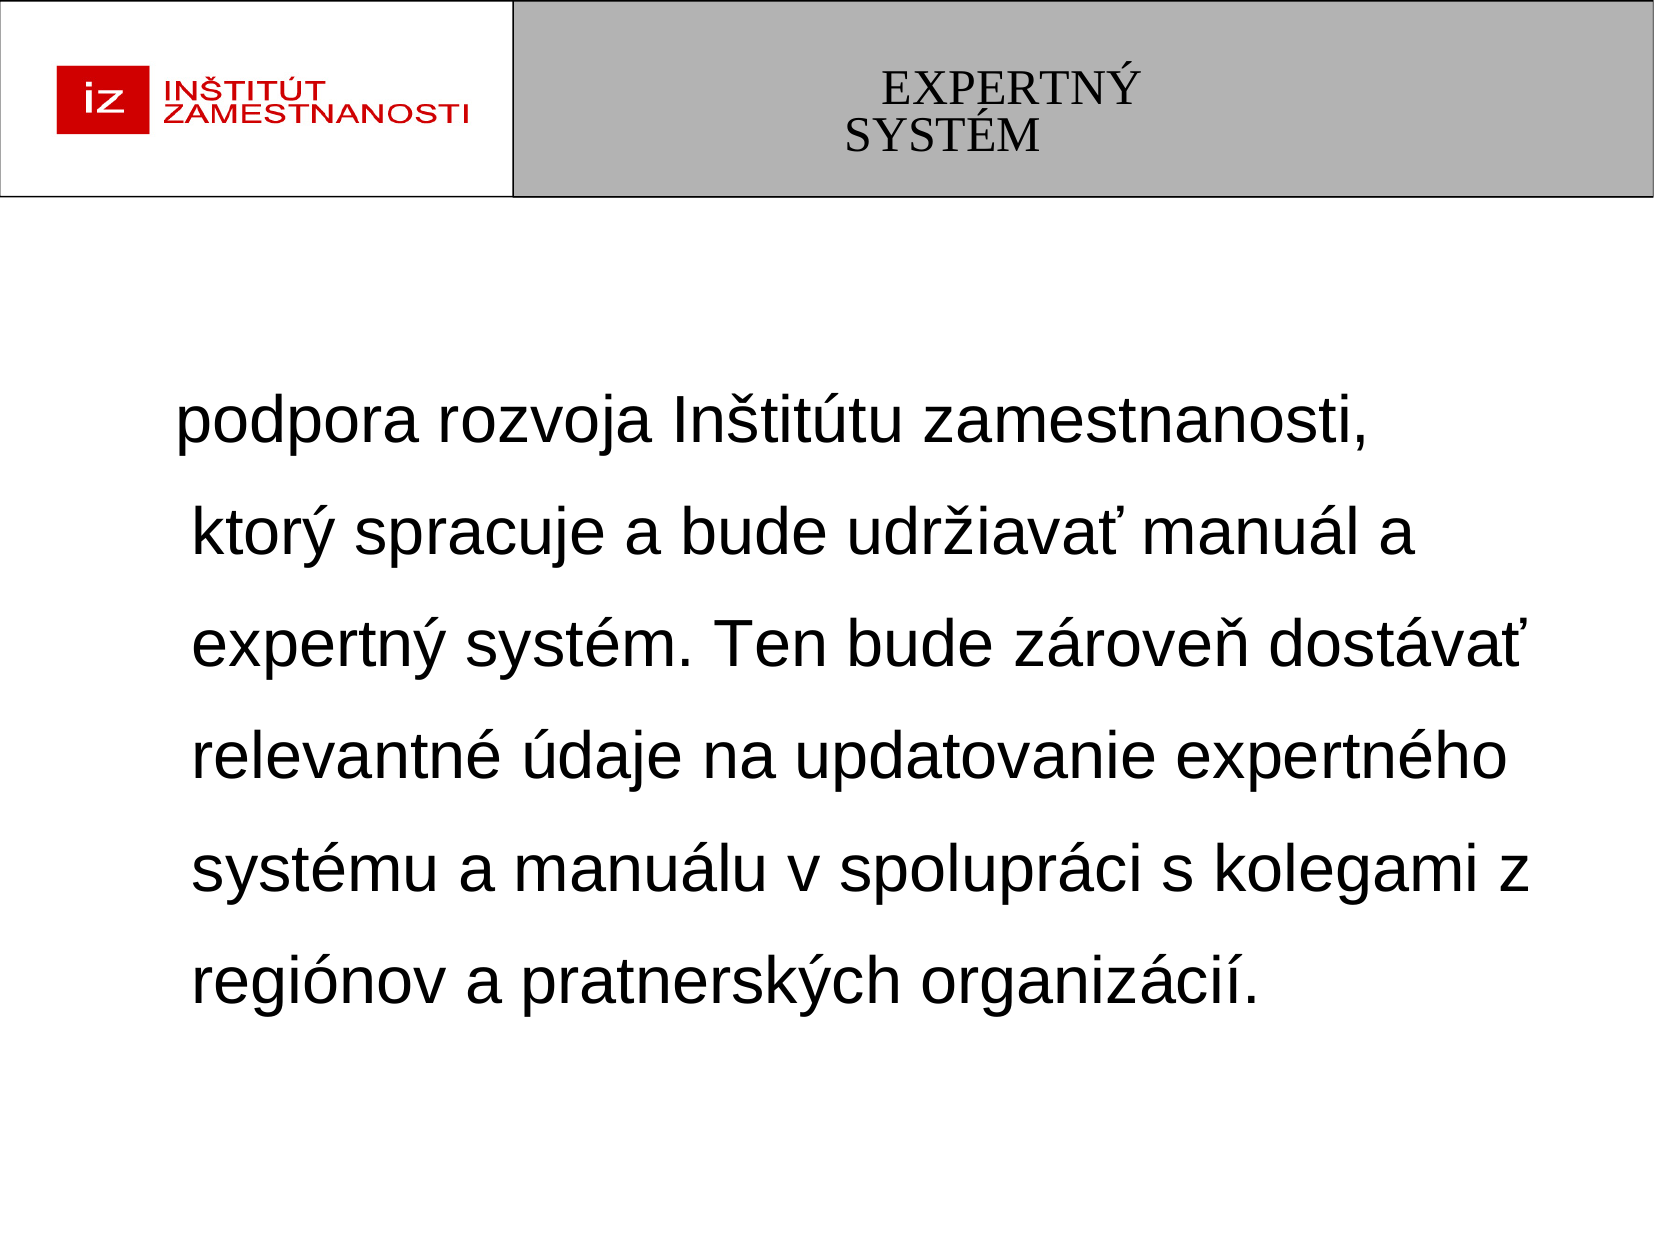

EXPERTNÝ SYSTÉM
# podpora rozvoja Inštitútu zamestnanosti, ktorý spracuje a bude udržiavať manuál a expertný systém. Ten bude zároveň dostávať relevantné údaje na updatovanie expertného systému a manuálu v spolupráci s kolegami z regiónov a pratnerských organizácií.